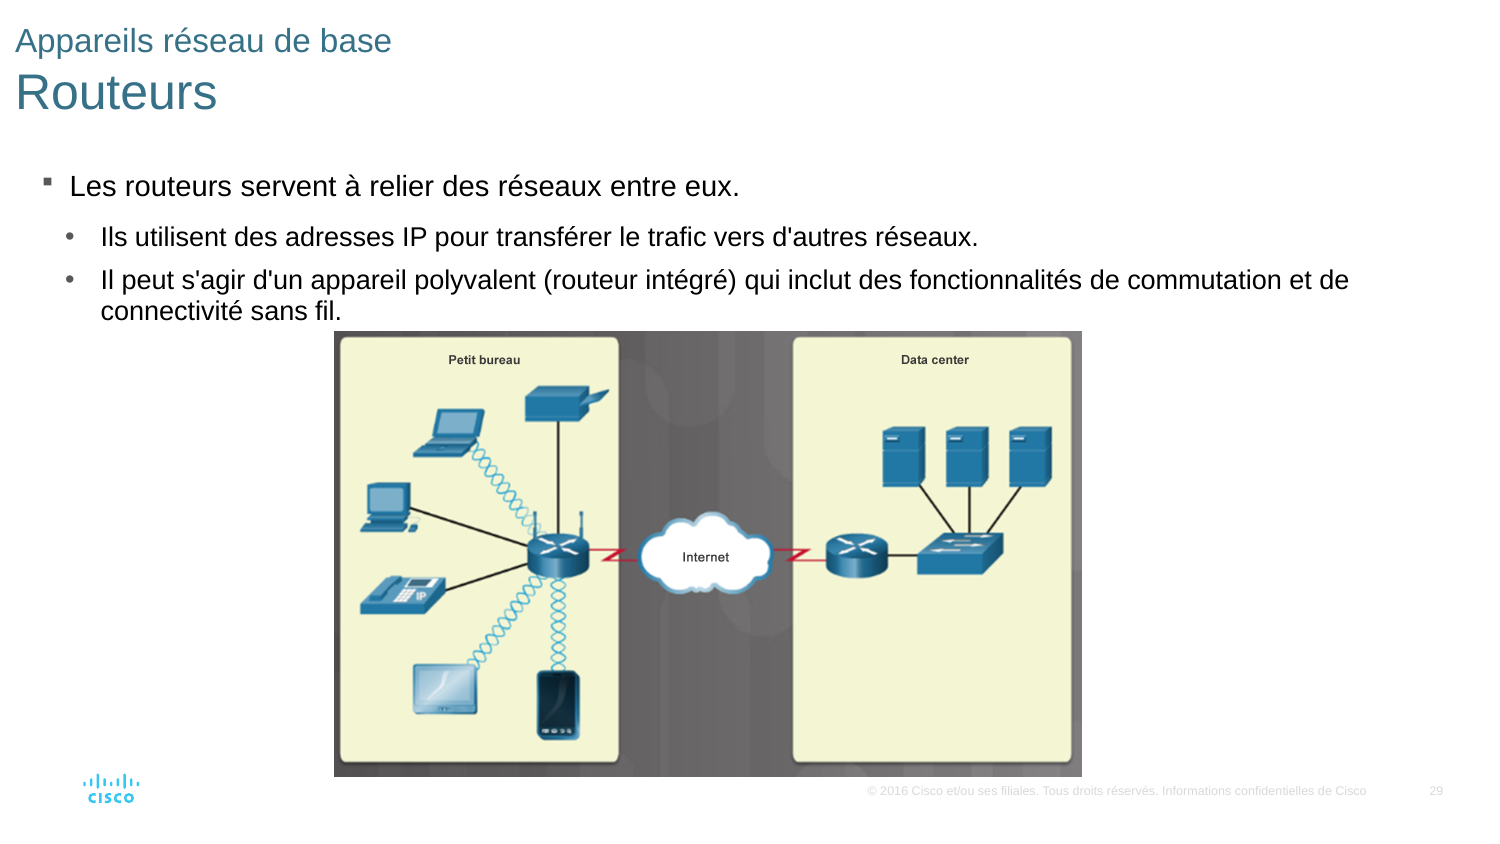

# Appareils réseau de base Routeurs
Les routeurs servent à relier des réseaux entre eux.
Ils utilisent des adresses IP pour transférer le trafic vers d'autres réseaux.
Il peut s'agir d'un appareil polyvalent (routeur intégré) qui inclut des fonctionnalités de commutation et de connectivité sans fil.